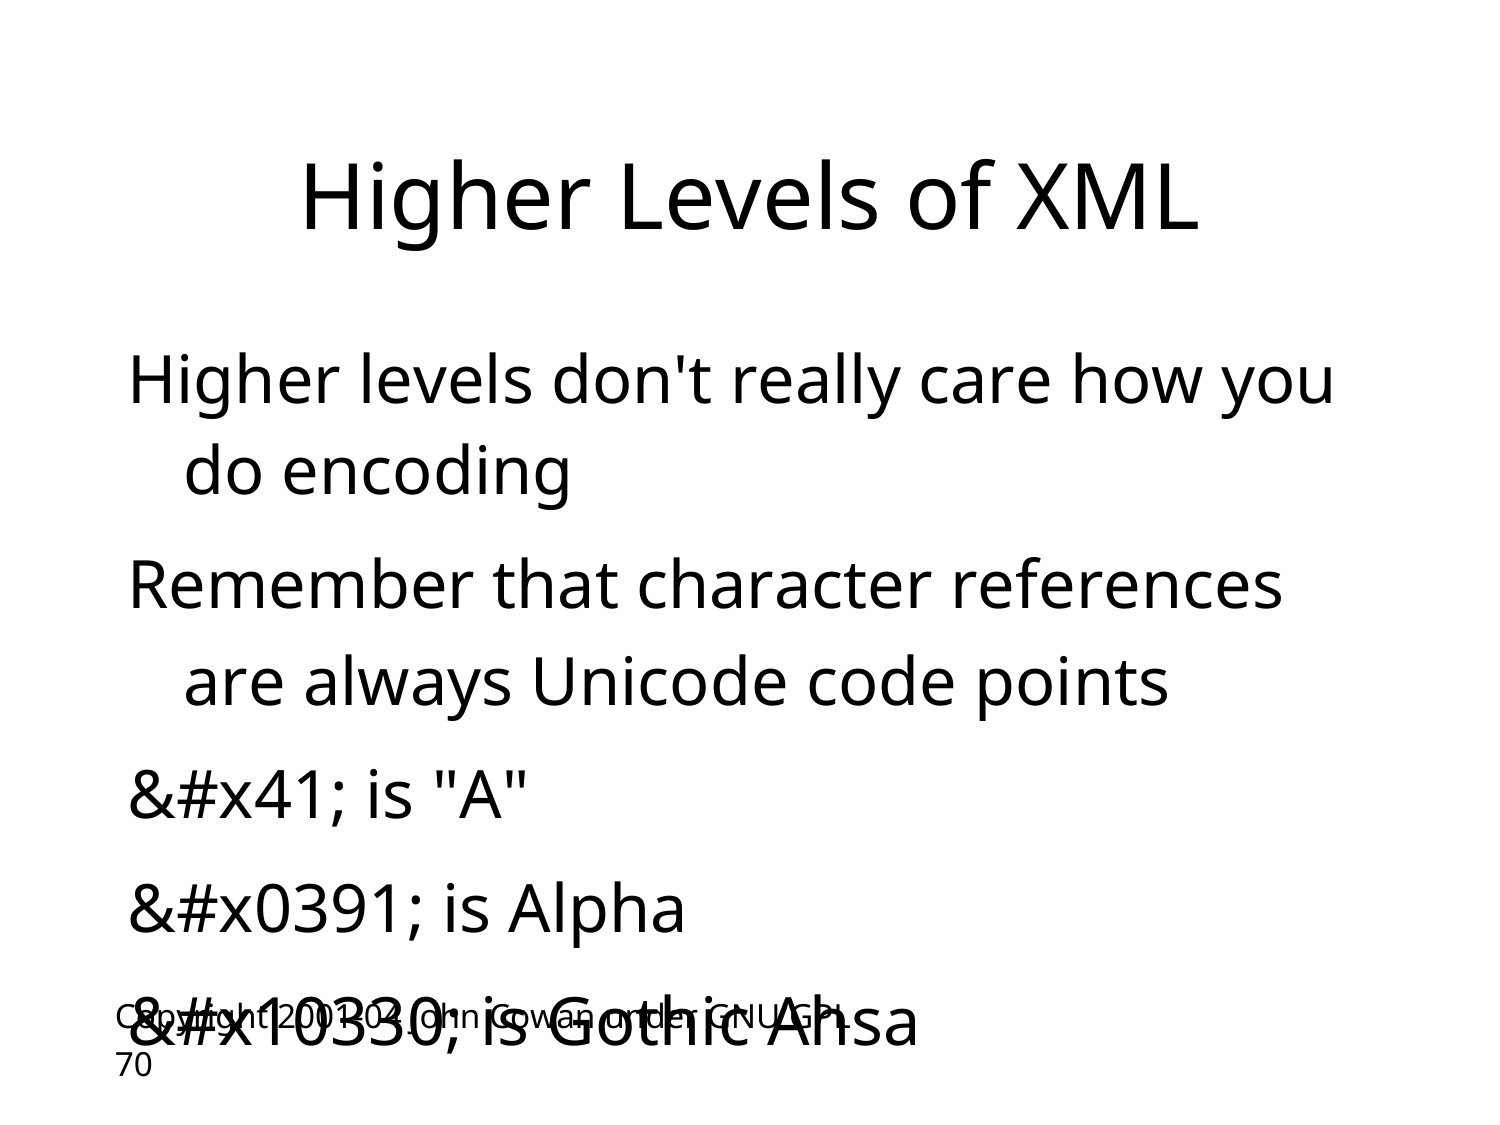

# Higher Levels of XML
Higher levels don't really care how you do encoding
Remember that character references are always Unicode code points
&#x41; is "A"
&#x0391; is Alpha
&#x10330; is Gothic Ahsa